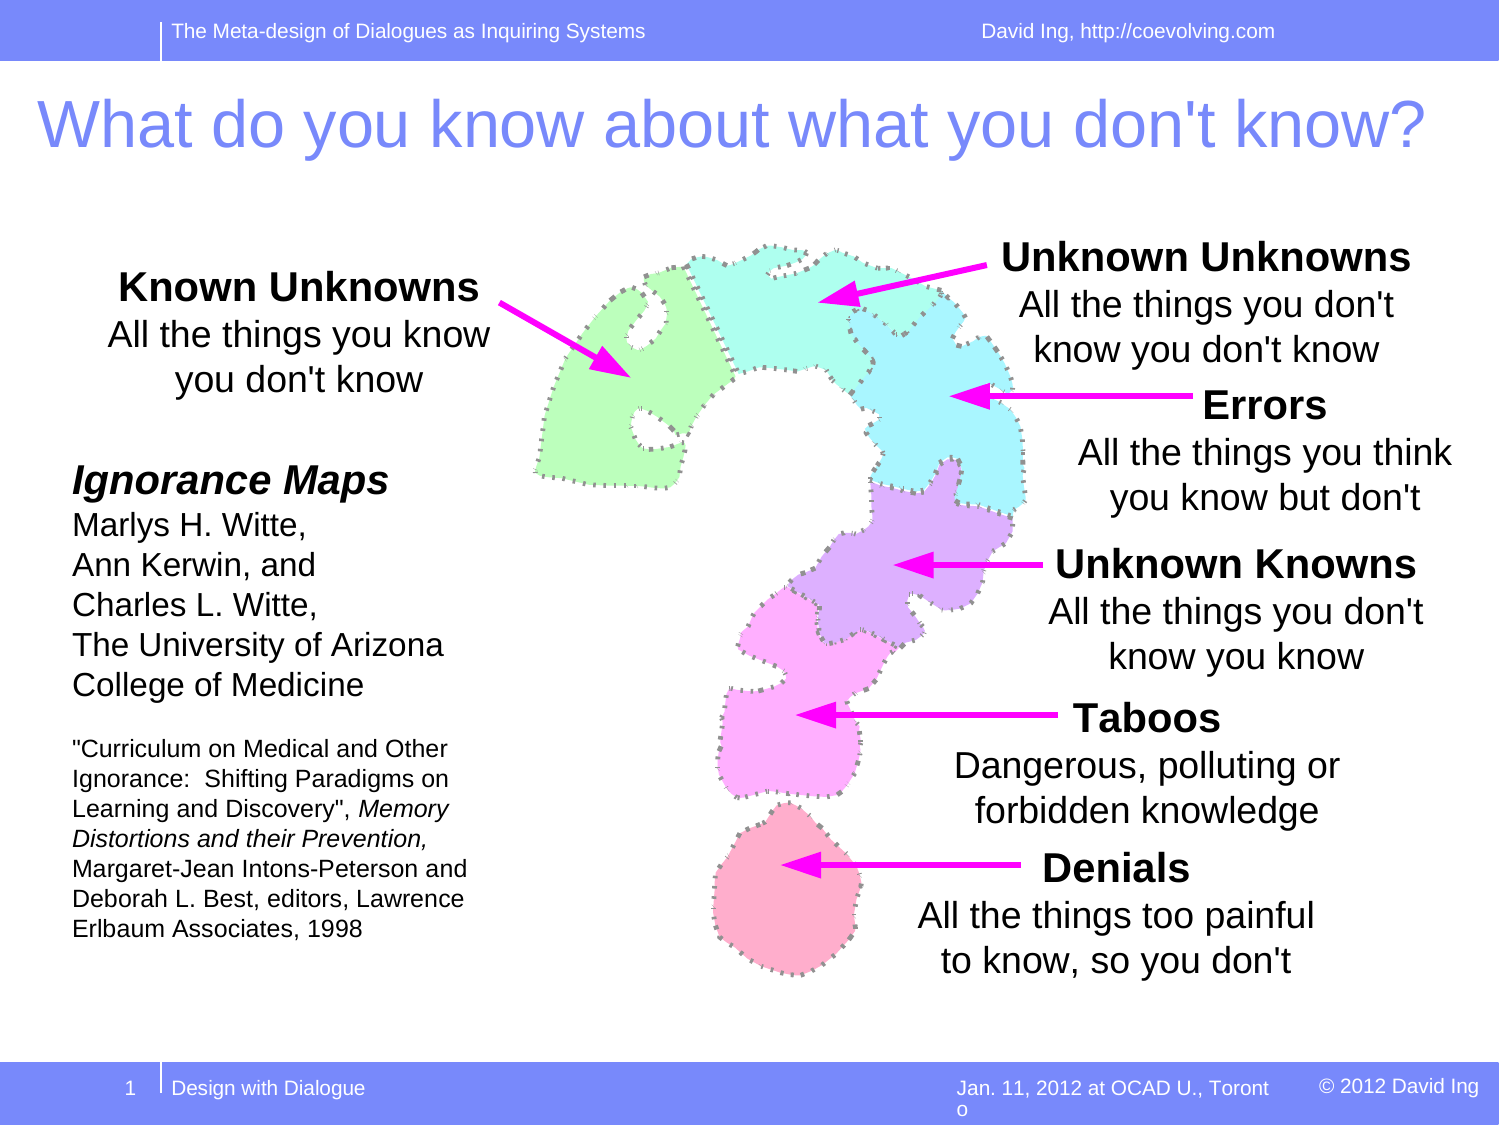

# What do you know about what you don't know?
Known Unknowns
All the things you know you don't know
Errors
All the things you think you know but don't
Ignorance Maps
Marlys H. Witte,
Ann Kerwin, and
Charles L. Witte,
The University of Arizona College of Medicine
"Curriculum on Medical and Other Ignorance: Shifting Paradigms on Learning and Discovery", Memory Distortions and their Prevention, Margaret-Jean Intons-Peterson and Deborah L. Best, editors, Lawrence Erlbaum Associates, 1998
Unknown Knowns
All the things you don't know you know
Unknown Unknowns
All the things you don't know you don't know
Known Unknowns
All the things you know you don't know
Errors
All the things you think you know but don't
Ignorance Maps
Marlys H. Witte,
Ann Kerwin, and
Charles L. Witte,
The University of Arizona College of Medicine
"Curriculum on Medical and Other Ignorance: Shifting Paradigms on Learning and Discovery", Memory Distortions and their Prevention, Margaret-Jean Intons-Peterson and Deborah L. Best, editors, Lawrence Erlbaum Associates, 1998
Unknown Knowns
All the things you don't know you know
Unknown Unknowns
All the things you don't know you don't know
Known Unknowns
All the things you know you don't know
Errors
All the things you think you know but don't
Ignorance Maps
Marlys H. Witte,
Ann Kerwin, and
Charles L. Witte,
The University of Arizona College of Medicine
"Curriculum on Medical and Other Ignorance: Shifting Paradigms on Learning and Discovery", Memory Distortions and their Prevention, Margaret-Jean Intons-Peterson and Deborah L. Best, editors, Lawrence Erlbaum Associates, 1998
Unknown Knowns
All the things you don't know you know
Taboos
Dangerous, polluting or forbidden knowledge
Denials
All the things too painful to know, so you don't
© 2012 David Ing
1
Design with Dialogue
Jan. 11, 2012 at OCAD U., Toronto